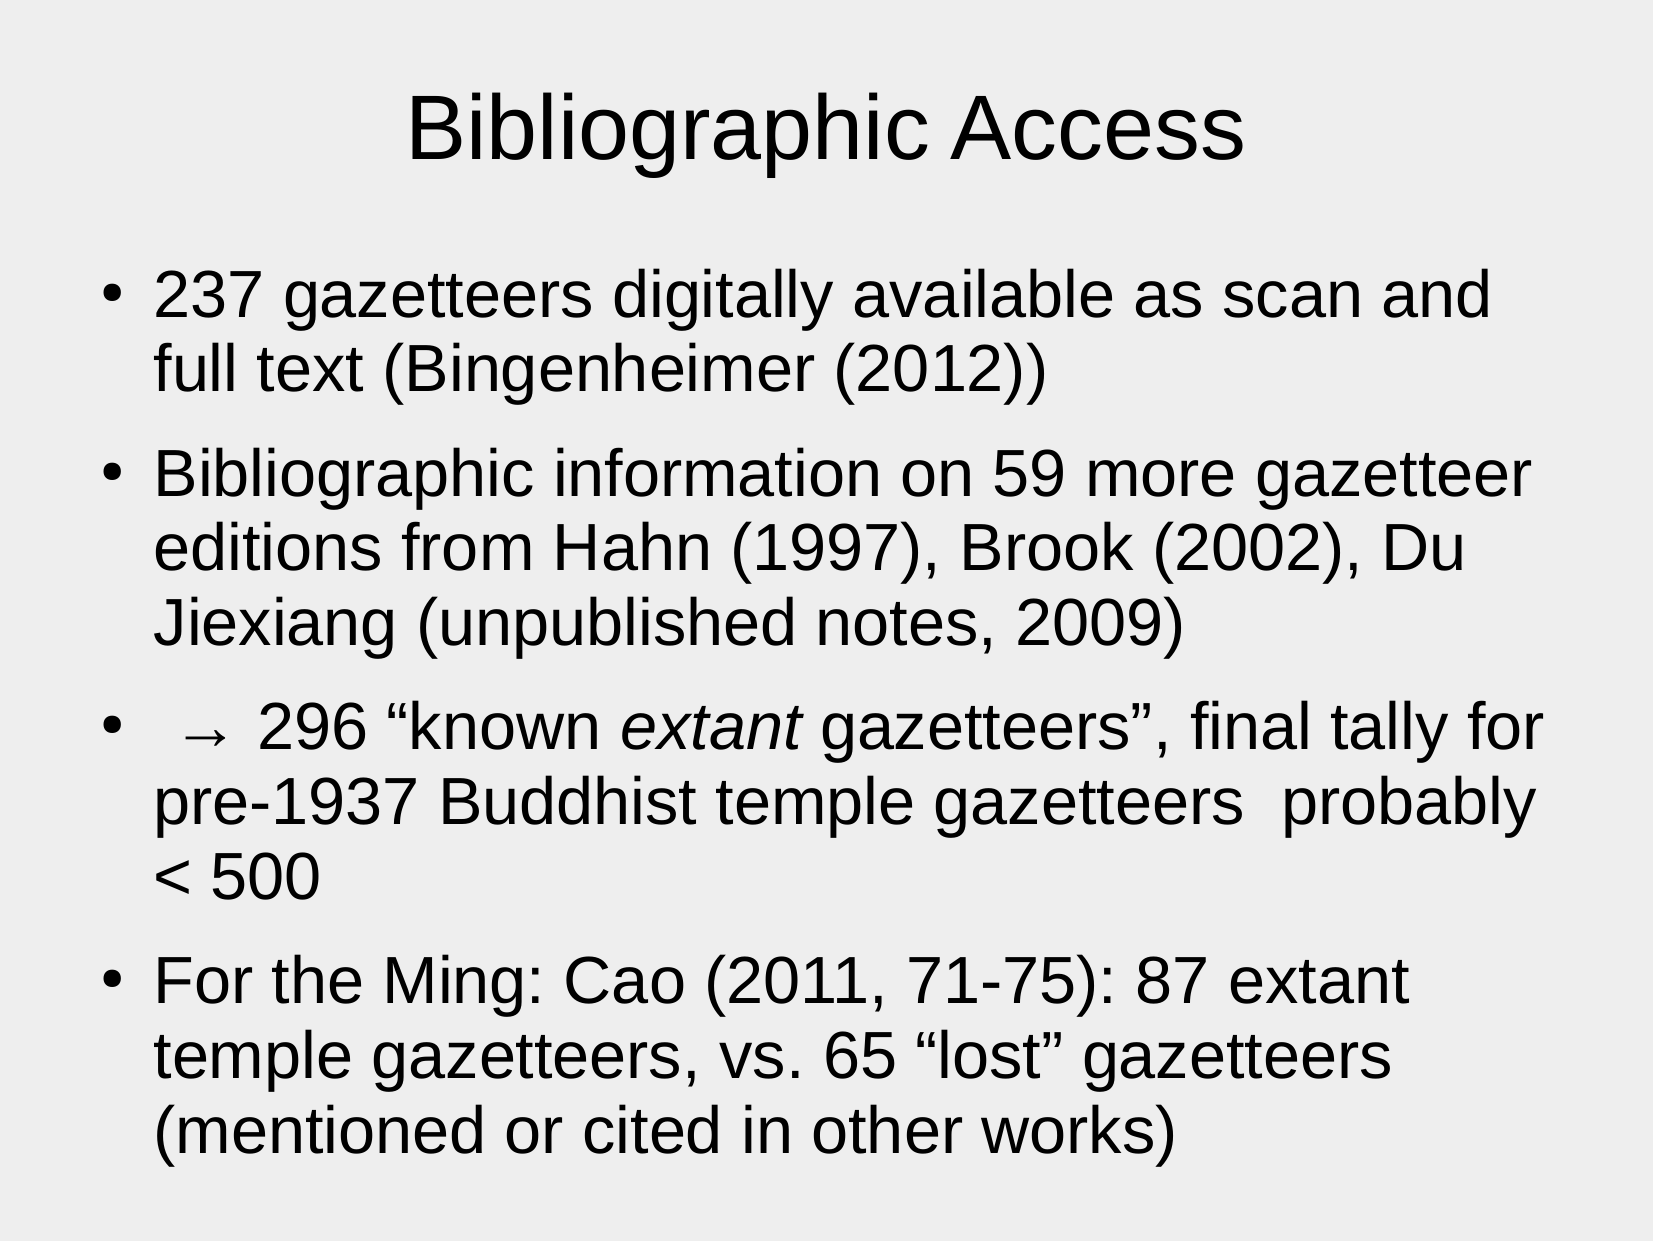

# Bibliographic Access
237 gazetteers digitally available as scan and full text (Bingenheimer (2012))
Bibliographic information on 59 more gazetteer editions from Hahn (1997), Brook (2002), Du Jiexiang (unpublished notes, 2009)
 → 296 “known extant gazetteers”, final tally for pre-1937 Buddhist temple gazetteers probably < 500
For the Ming: Cao (2011, 71-75): 87 extant temple gazetteers, vs. 65 “lost” gazetteers (mentioned or cited in other works)